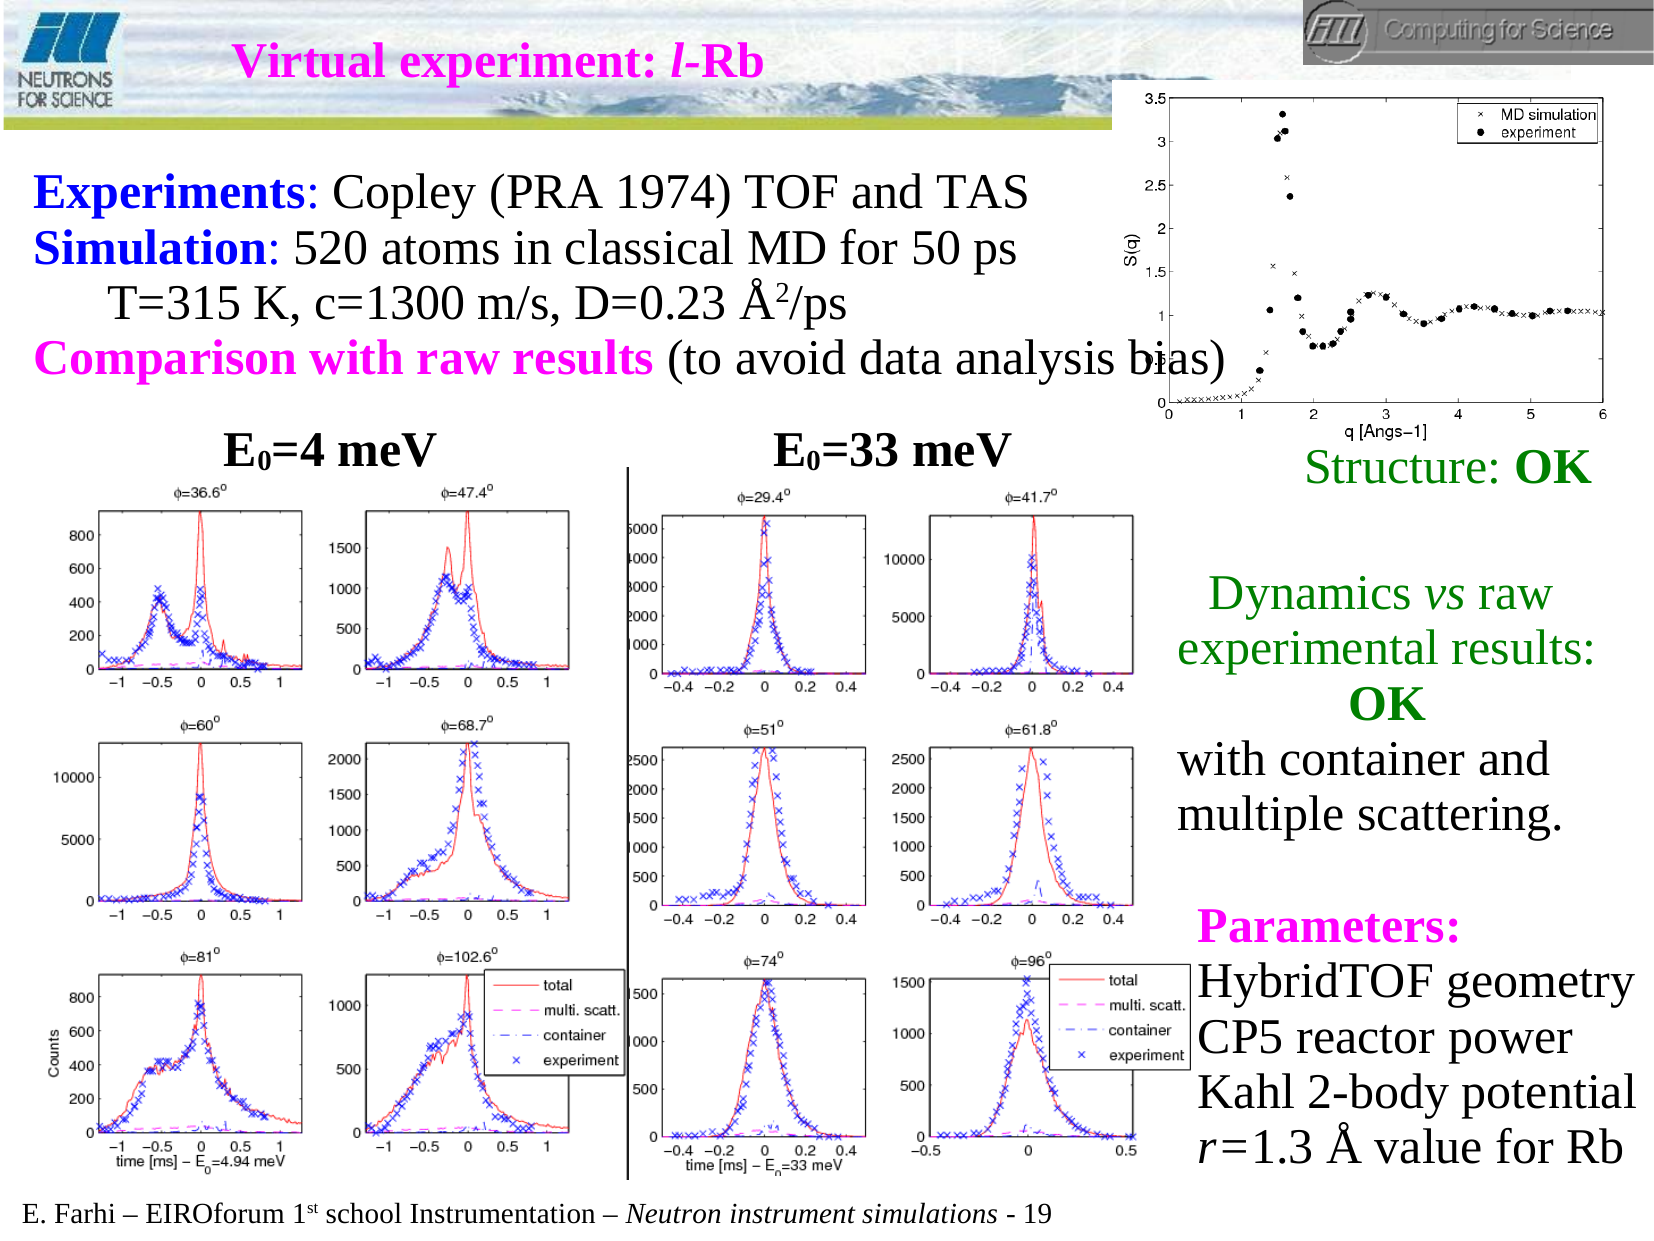

Virtual experiment: l-Rb
Experiments: Copley (PRA 1974) TOF and TAS
Simulation: 520 atoms in classical MD for 50 ps
	T=315 K, c=1300 m/s, D=0.23 Å2/ps
Comparison with raw results (to avoid data analysis bias)
E0=4 meV
E0=33 meV
Structure: OK
Dynamics vs raw
experimental results:
OK
with container and
multiple scattering.
Parameters:
HybridTOF geometry
CP5 reactor power
Kahl 2-body potential
r=1.3 Å value for Rb